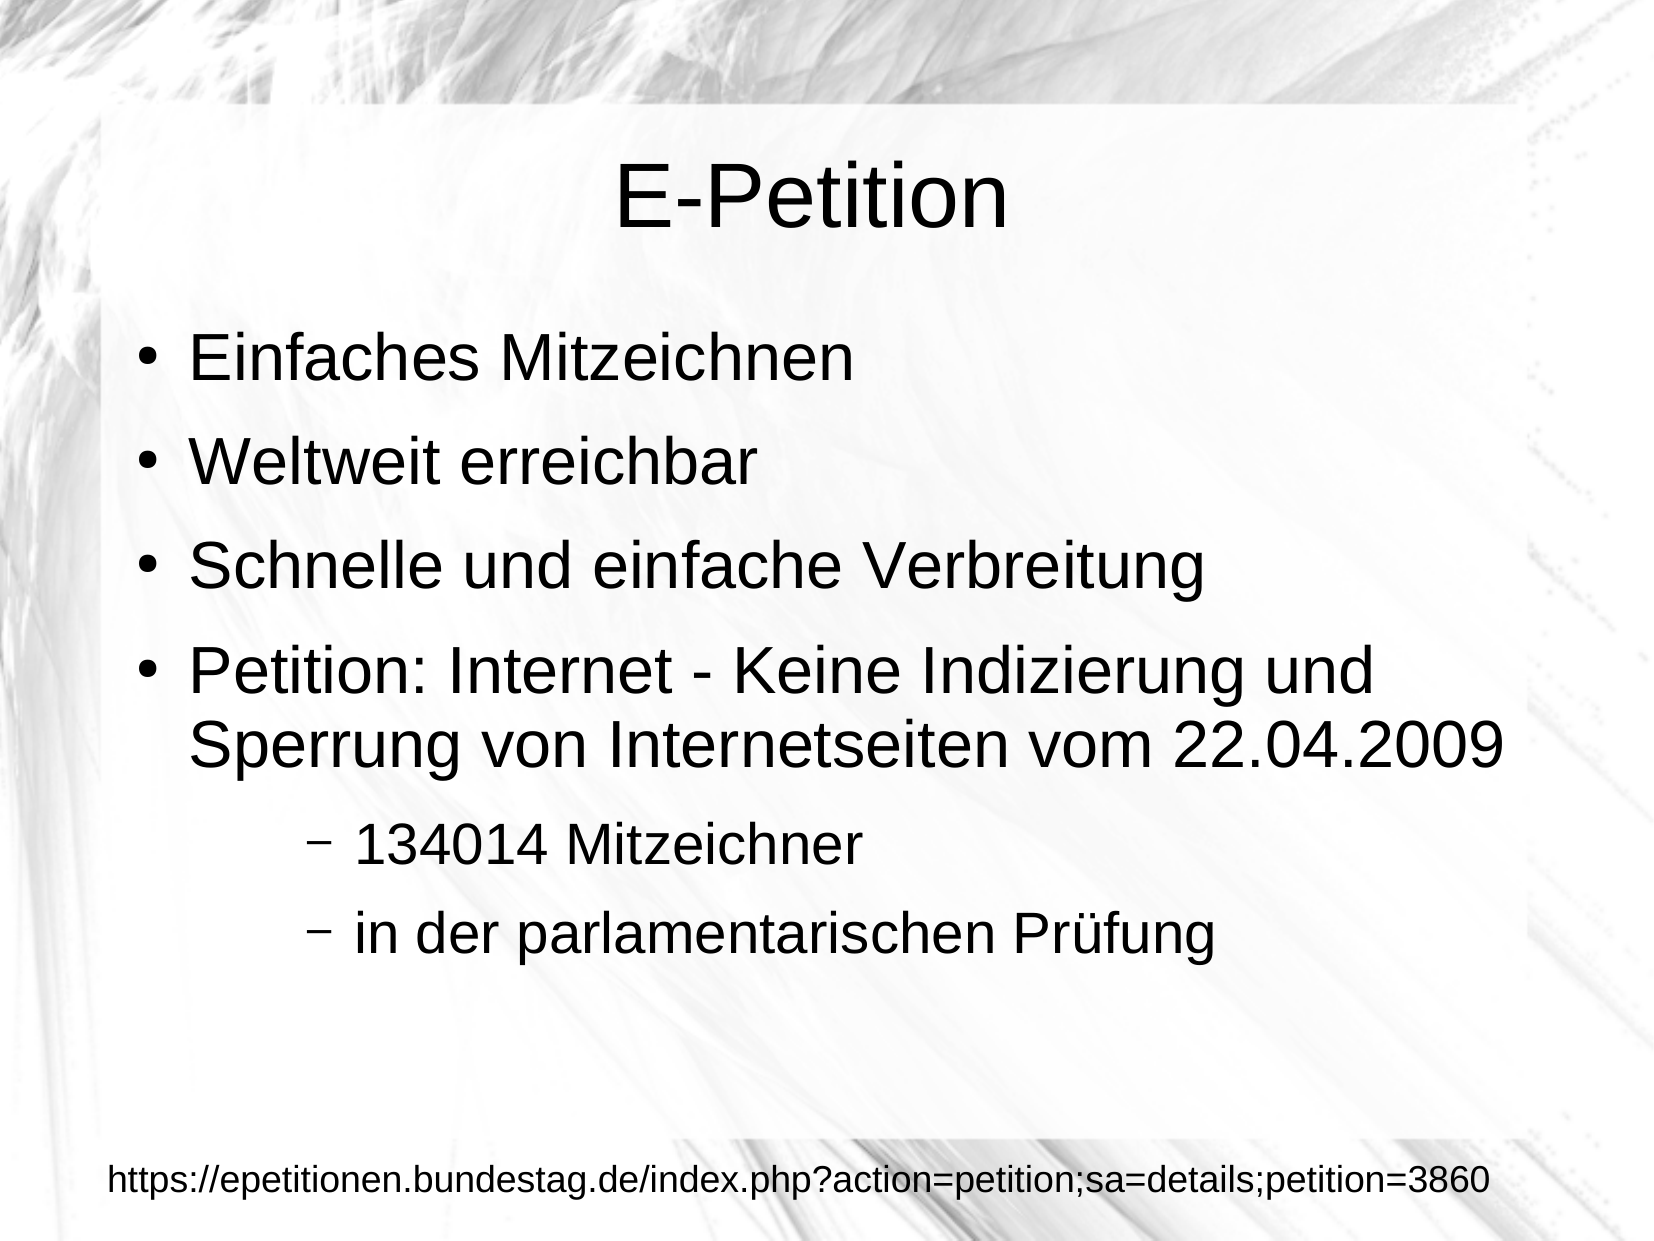

# E-Petition
Einfaches Mitzeichnen
Weltweit erreichbar
Schnelle und einfache Verbreitung
Petition: Internet - Keine Indizierung und Sperrung von Internetseiten vom 22.04.2009
134014 Mitzeichner
in der parlamentarischen Prüfung
https://epetitionen.bundestag.de/index.php?action=petition;sa=details;petition=3860